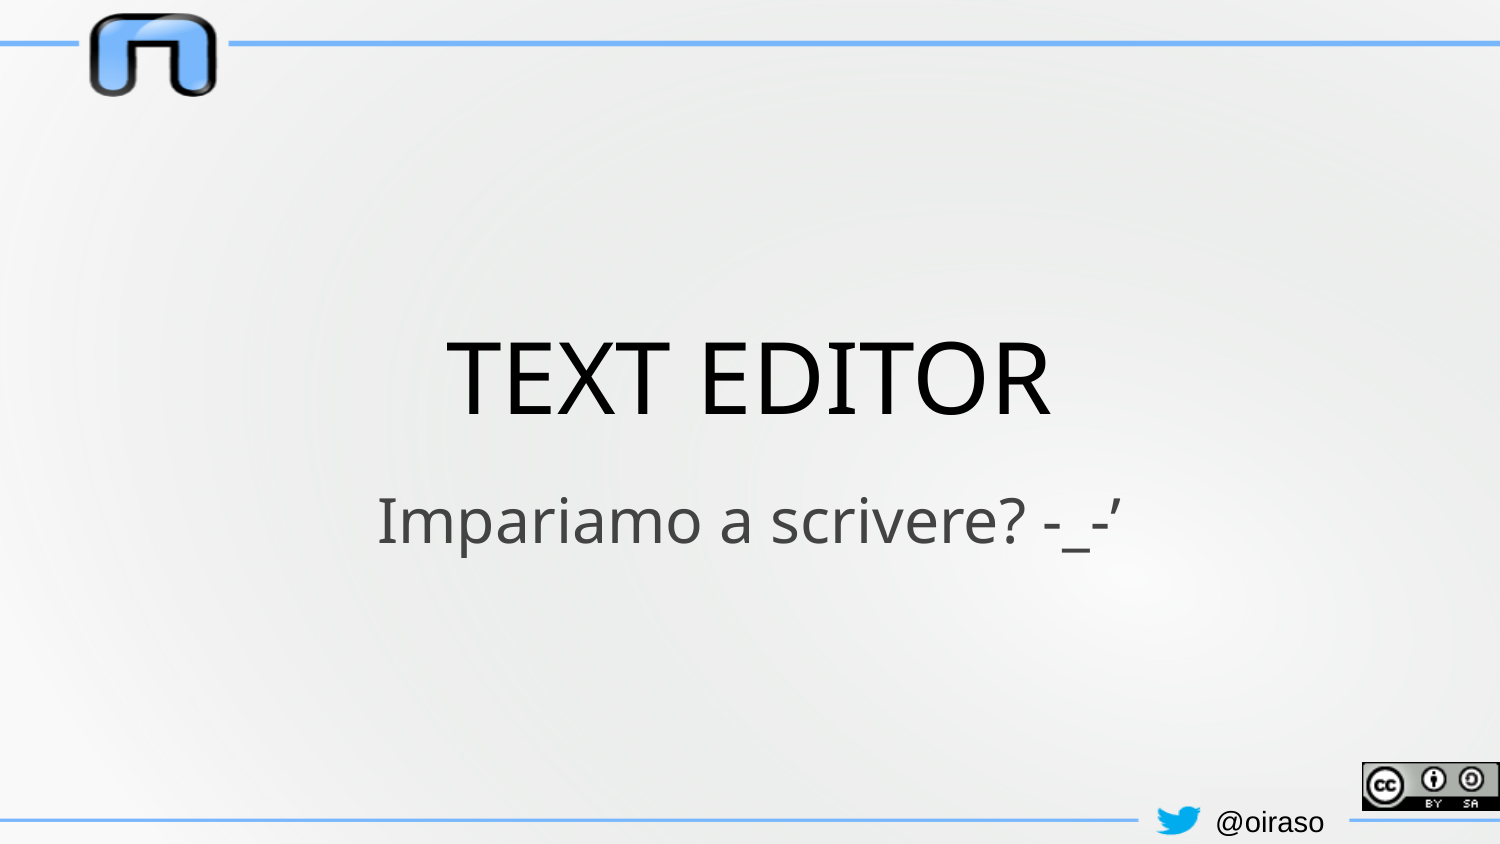

TEXT EDITOR
# Impariamo a scrivere? -_-’
@oirasor